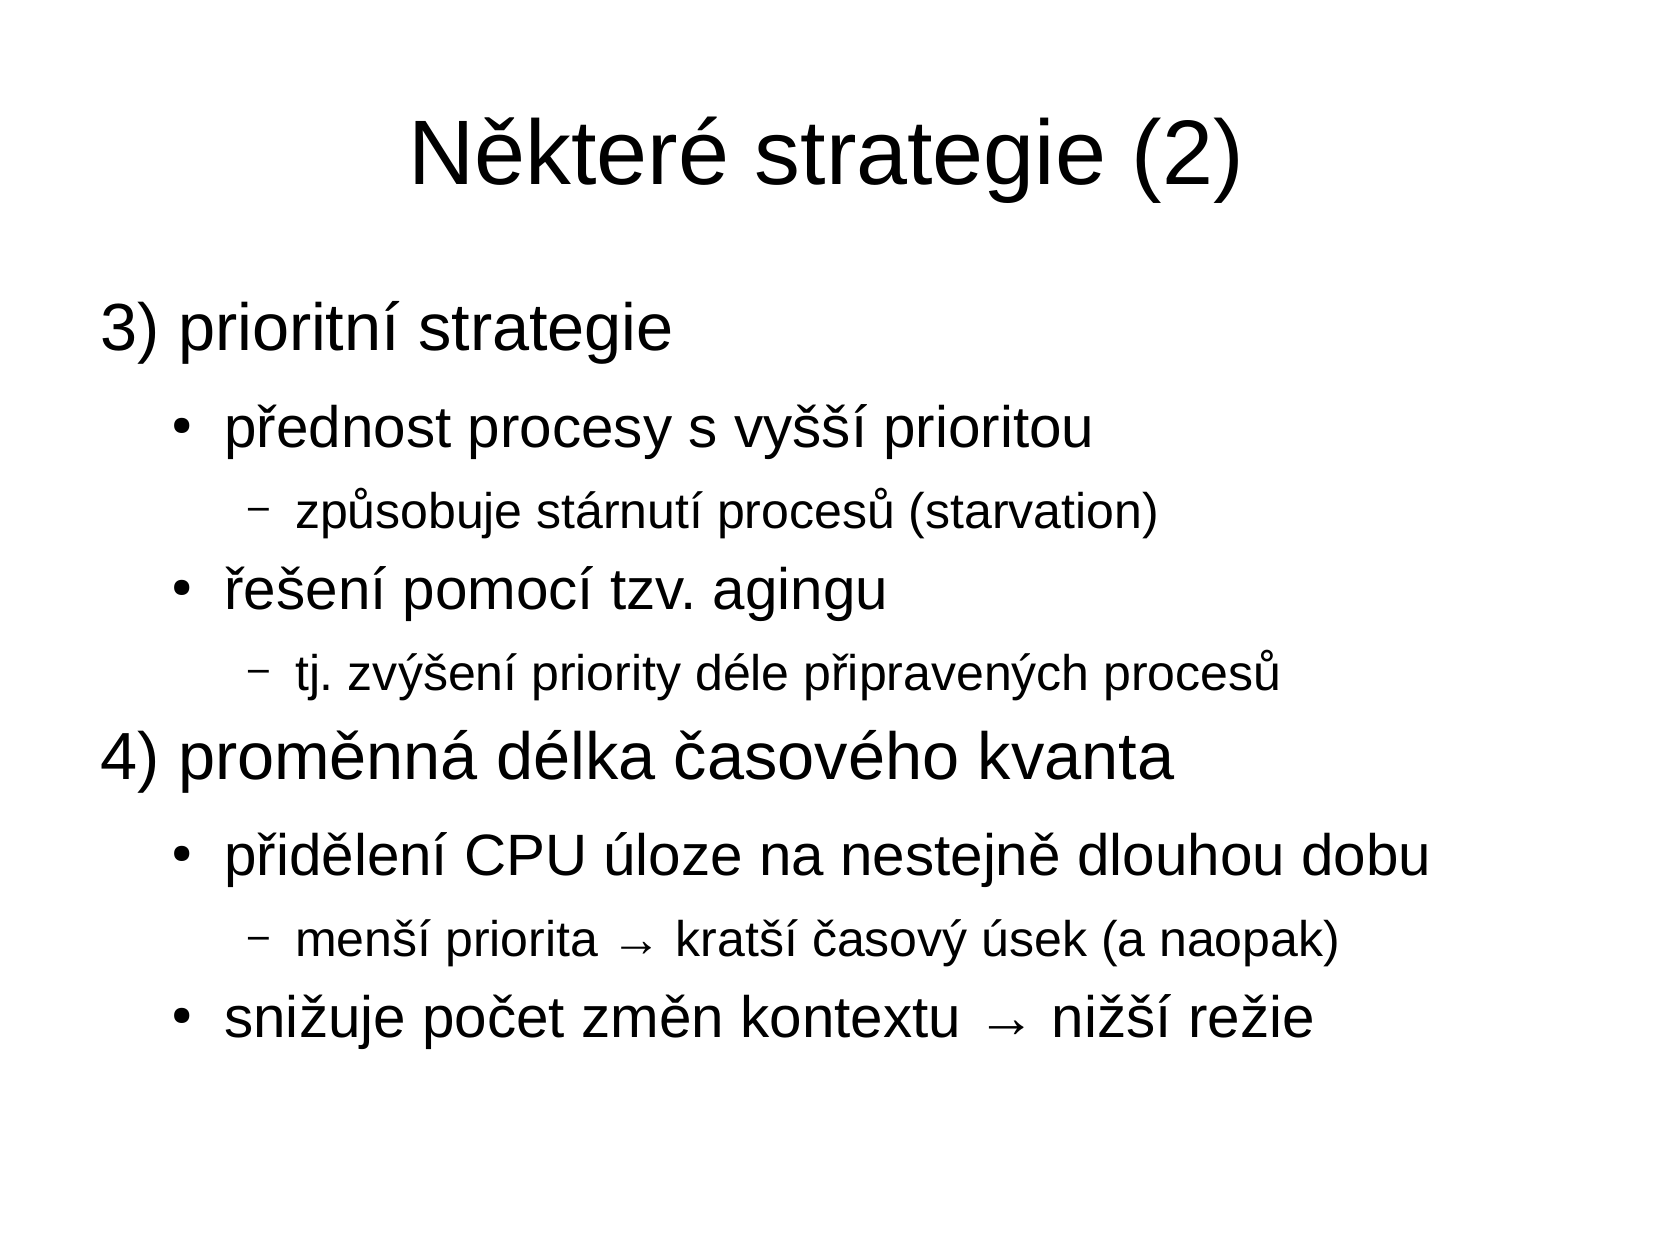

# Některé strategie (2)
 prioritní strategie
přednost procesy s vyšší prioritou
způsobuje stárnutí procesů (starvation)
řešení pomocí tzv. agingu
tj. zvýšení priority déle připravených procesů
 proměnná délka časového kvanta
přidělení CPU úloze na nestejně dlouhou dobu
menší priorita → kratší časový úsek (a naopak)
snižuje počet změn kontextu → nižší režie